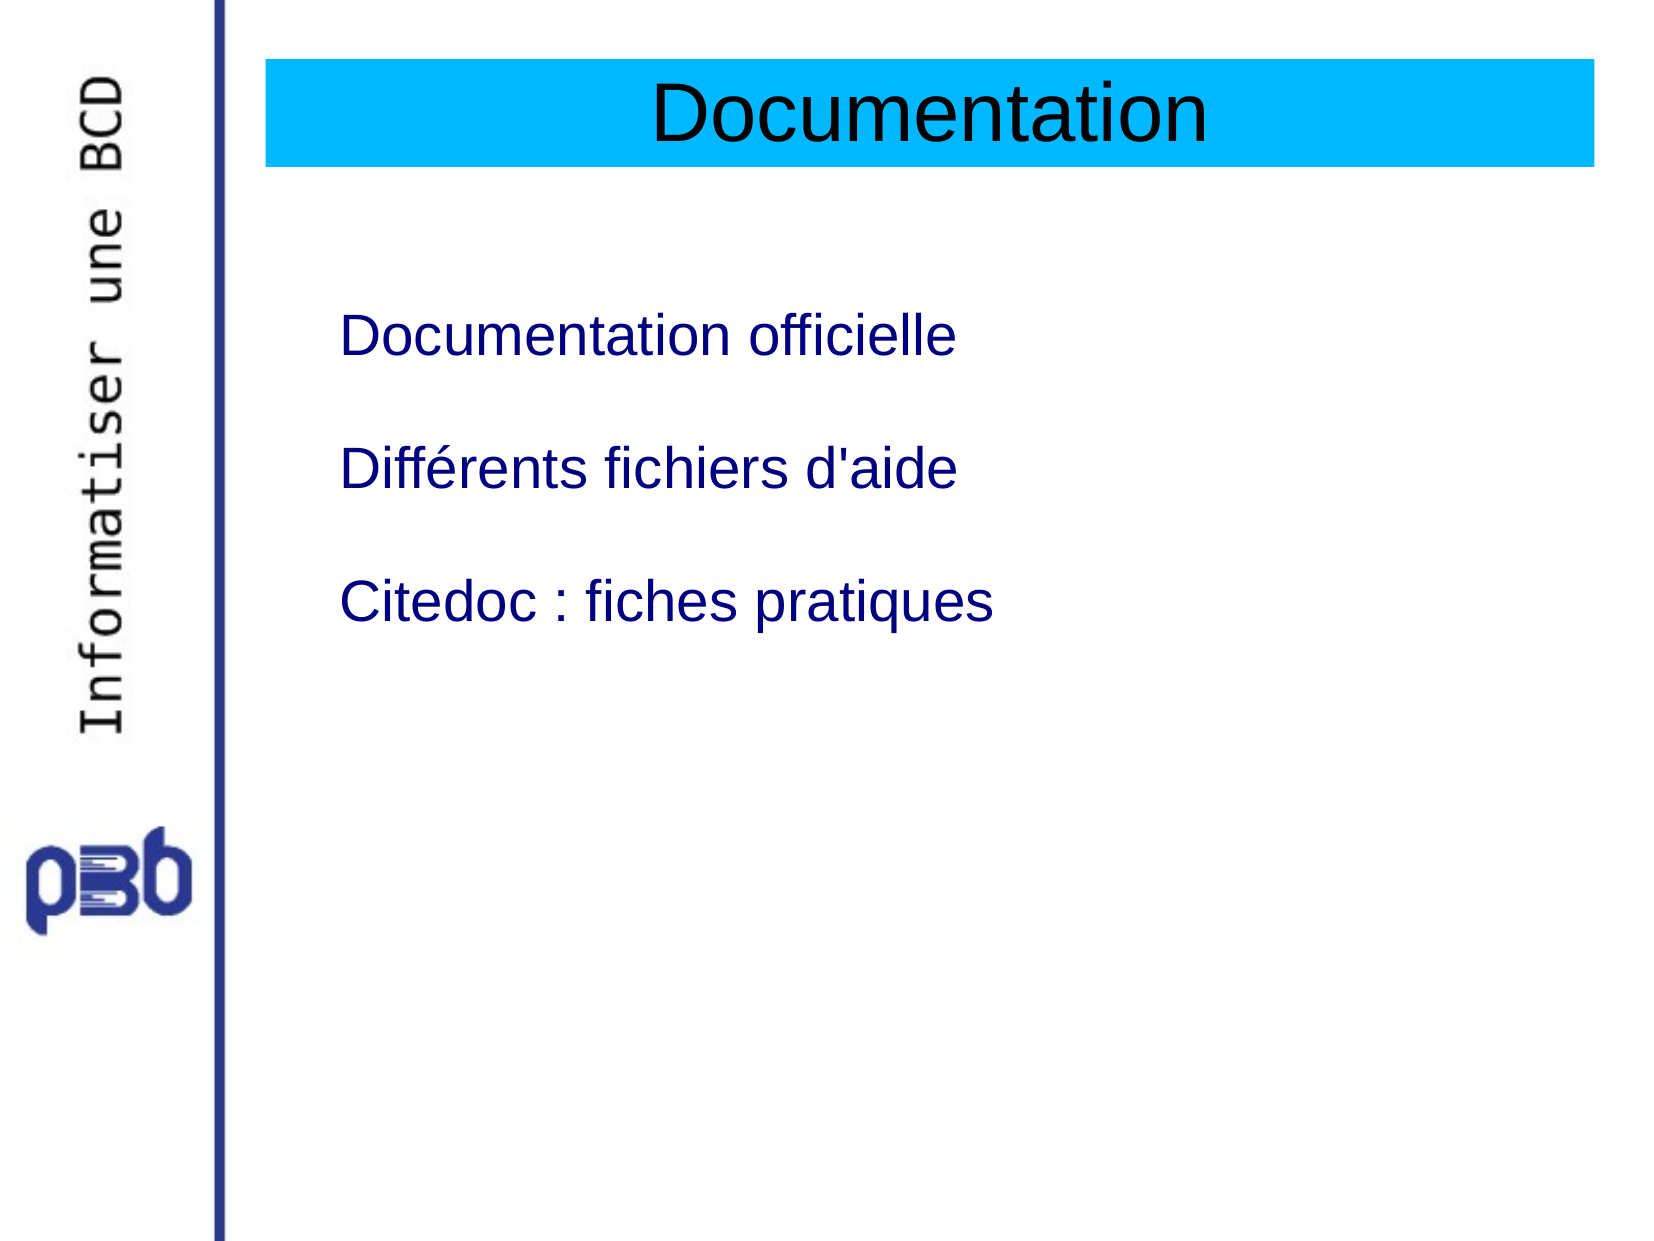

Documentation
Documentation officielle
Différents fichiers d'aide
Citedoc : fiches pratiques